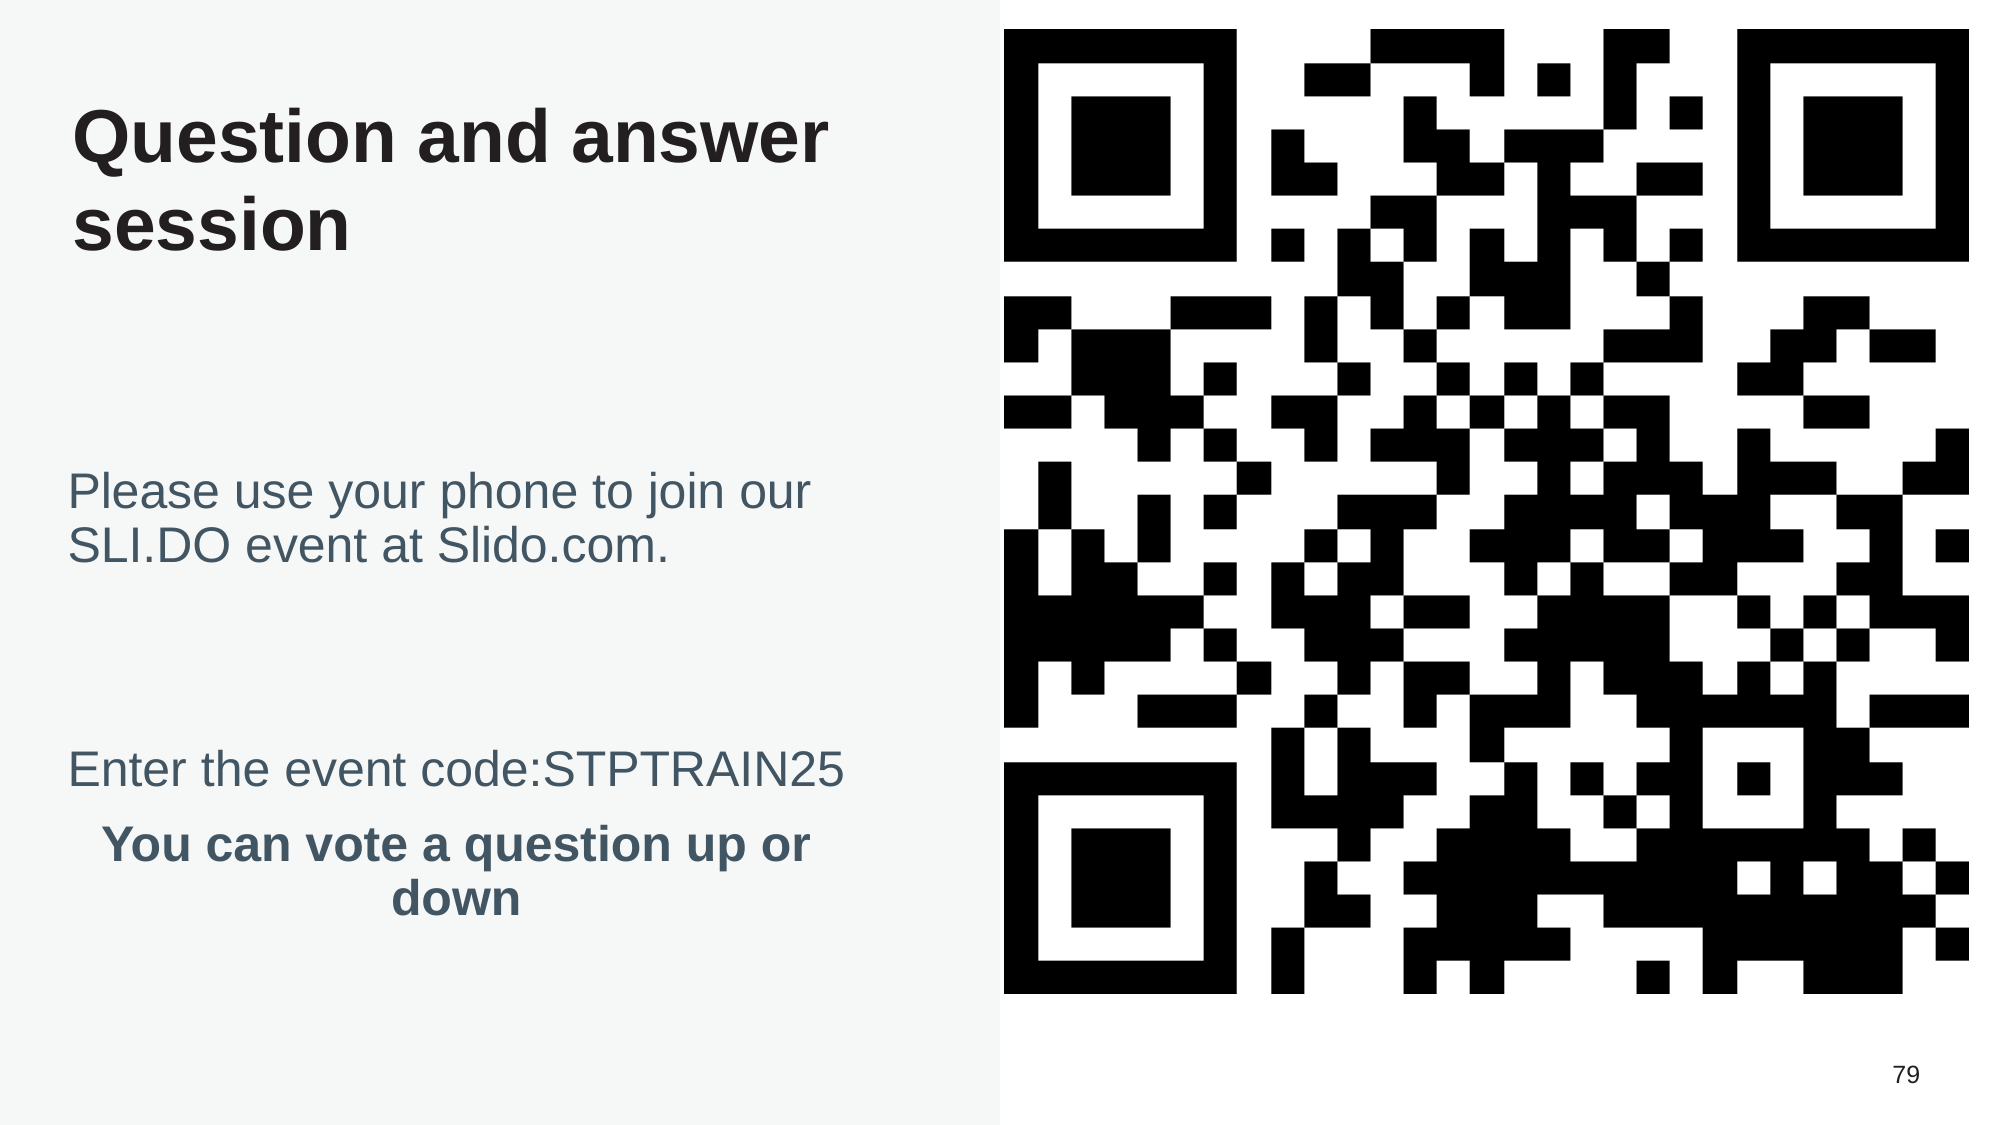

# Question and answer session
Please use your phone to join our SLI.DO event at Slido.com.
Enter the event code:STPTRAIN25
You can vote a question up or down